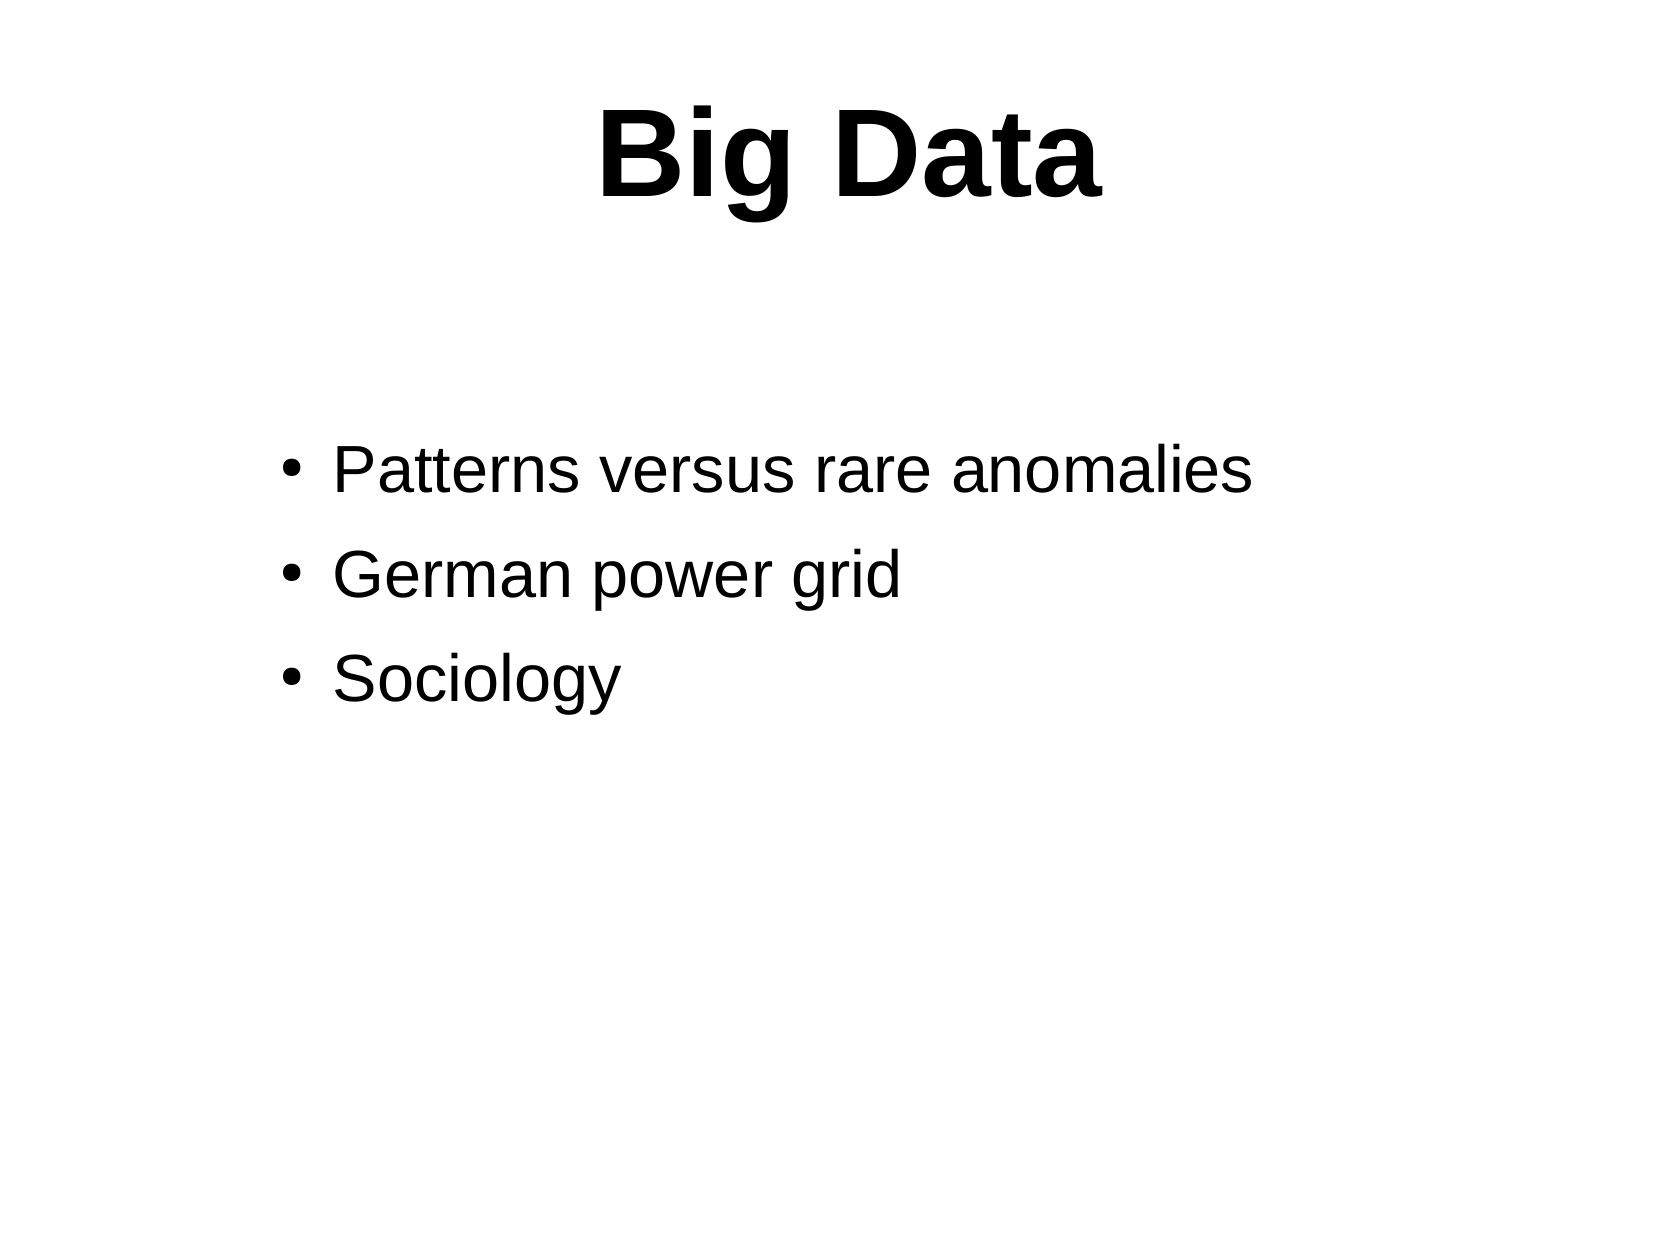

# Big Data
Patterns versus rare anomalies
German power grid
Sociology